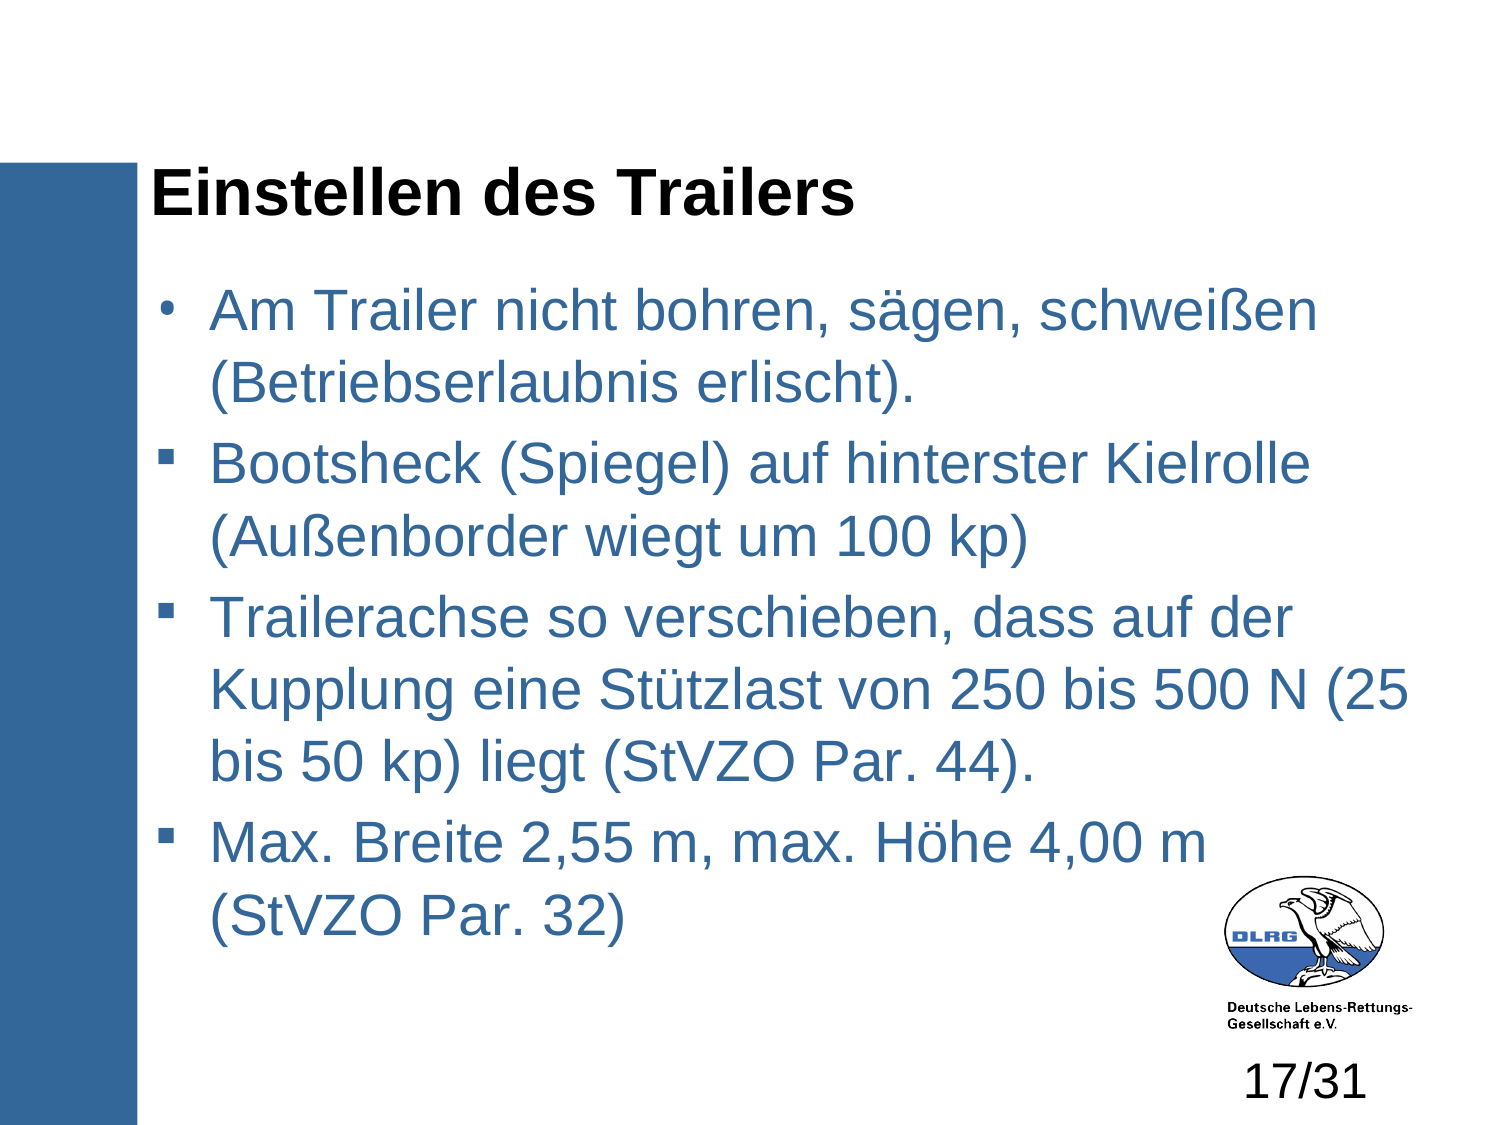

# Einstellen des Trailers
Am Trailer nicht bohren, sägen, schweißen (Betriebserlaubnis erlischt).
Bootsheck (Spiegel) auf hinterster Kielrolle (Außenborder wiegt um 100 kp)‏
Trailerachse so verschieben, dass auf der Kupplung eine Stützlast von 250 bis 500 N (25 bis 50 kp) liegt (StVZO Par. 44).
Max. Breite 2,55 m, max. Höhe 4,00 m (StVZO Par. 32)
17/31